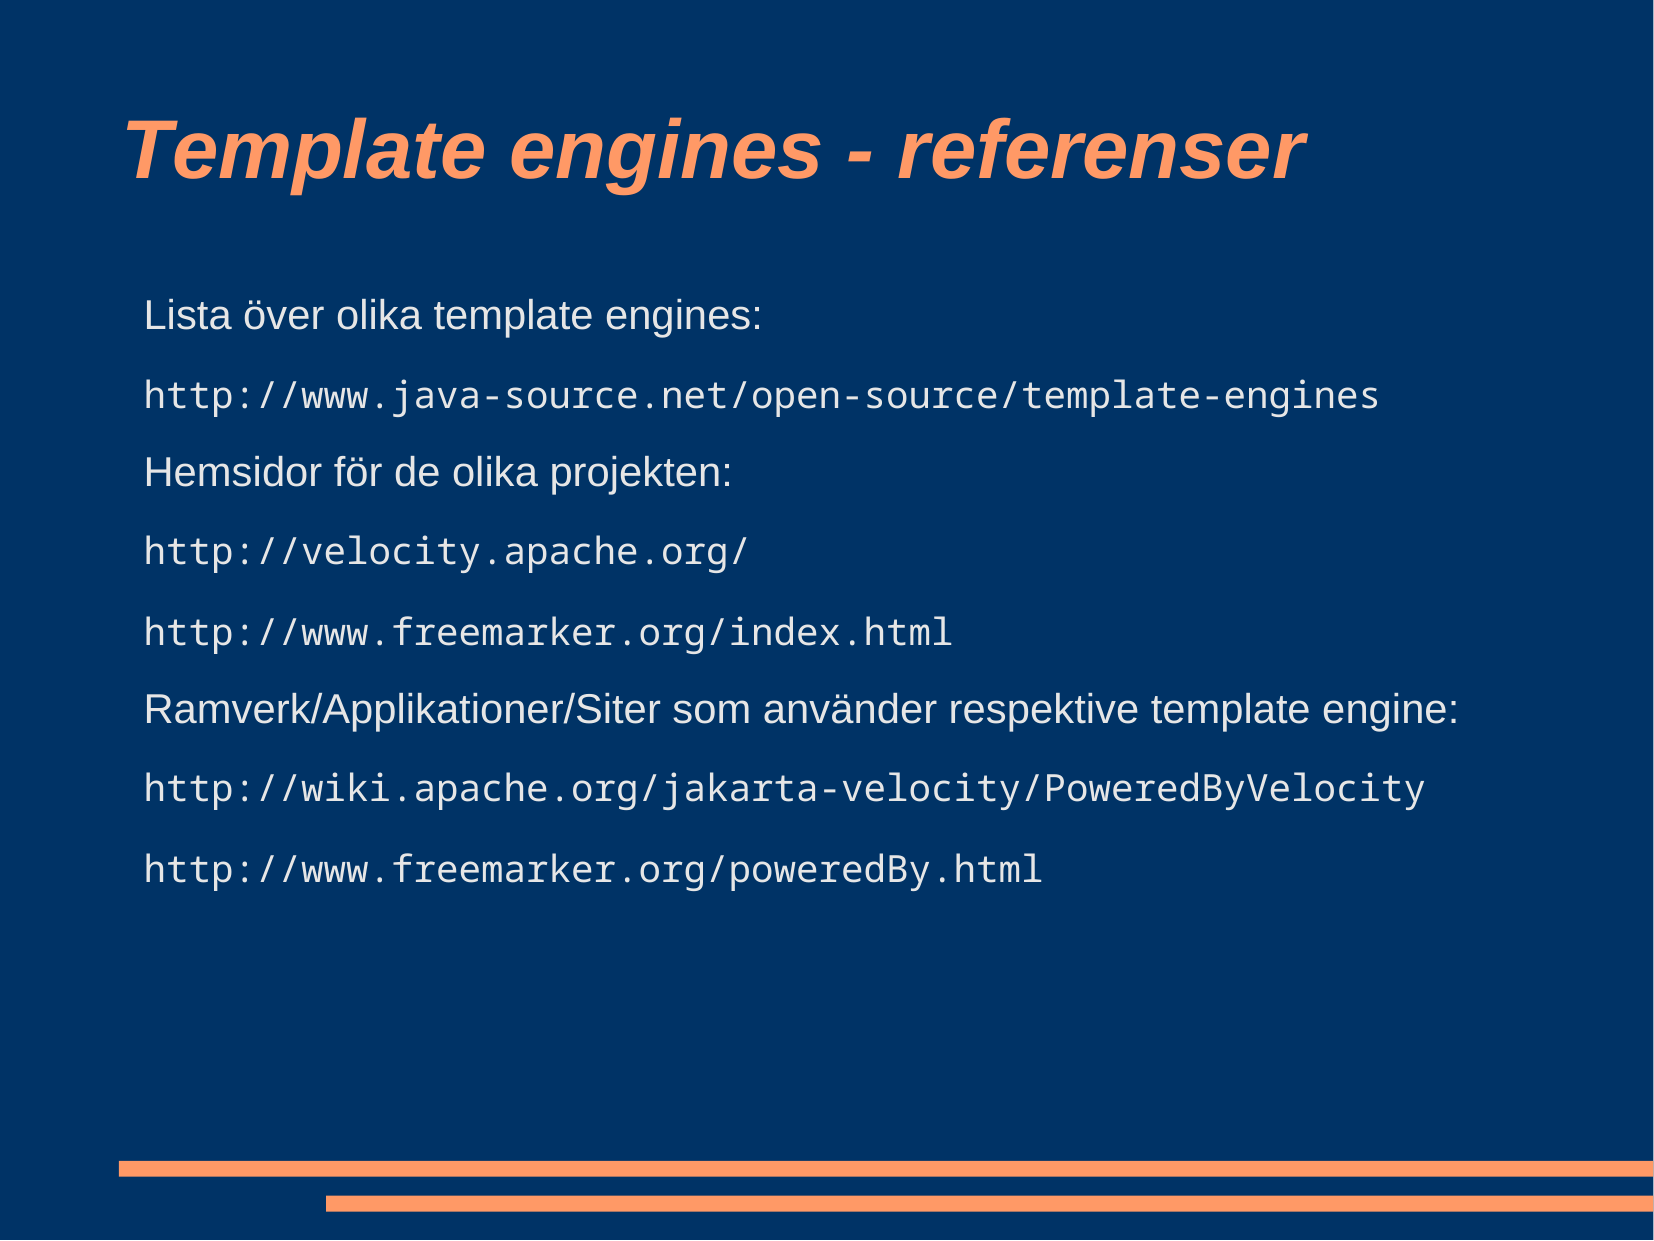

# Template engines - referenser
Lista över olika template engines:
http://www.java-source.net/open-source/template-engines
Hemsidor för de olika projekten:
http://velocity.apache.org/
http://www.freemarker.org/index.html
Ramverk/Applikationer/Siter som använder respektive template engine:
http://wiki.apache.org/jakarta-velocity/PoweredByVelocity
http://www.freemarker.org/poweredBy.html